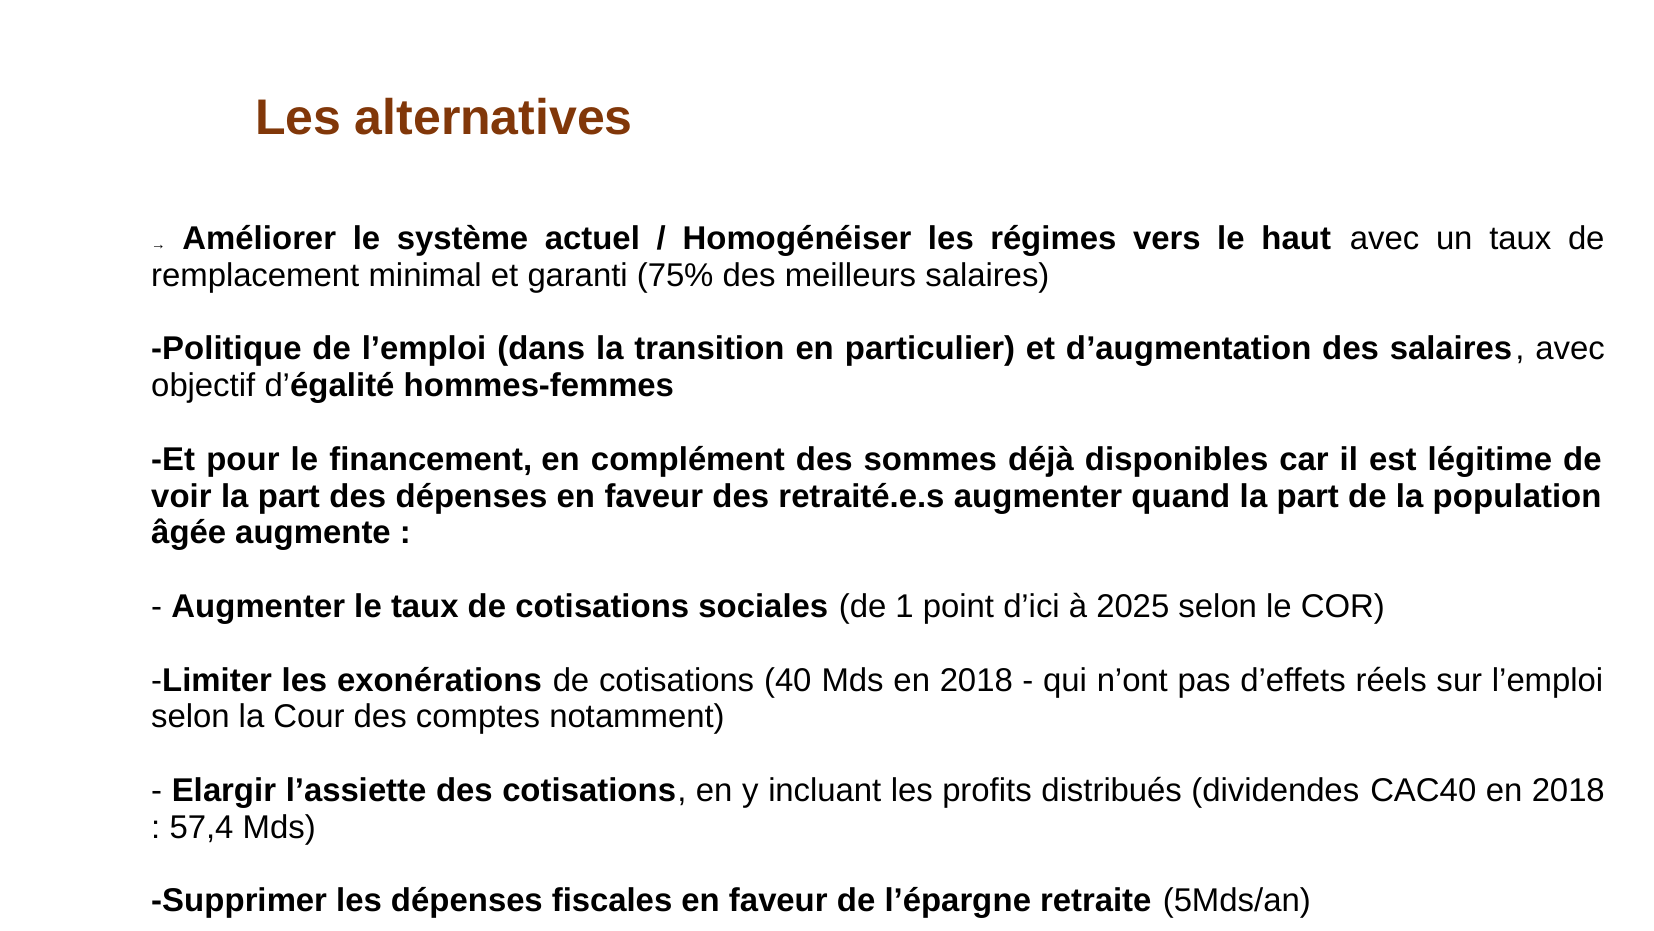

# Les alternatives
→ Améliorer le système actuel / Homogénéiser les régimes vers le haut avec un taux de remplacement minimal et garanti (75% des meilleurs salaires)
-Politique de l’emploi (dans la transition en particulier) et d’augmentation des salaires, avec objectif d’égalité hommes-femmes
-Et pour le financement, en complément des sommes déjà disponibles car il est légitime de voir la part des dépenses en faveur des retraité.e.s augmenter quand la part de la population âgée augmente :
- Augmenter le taux de cotisations sociales (de 1 point d’ici à 2025 selon le COR)
-Limiter les exonérations de cotisations (40 Mds en 2018 - qui n’ont pas d’effets réels sur l’emploi selon la Cour des comptes notamment)
- Elargir l’assiette des cotisations, en y incluant les profits distribués (dividendes CAC40 en 2018 : 57,4 Mds)
-Supprimer les dépenses fiscales en faveur de l’épargne retraite (5Mds/an)